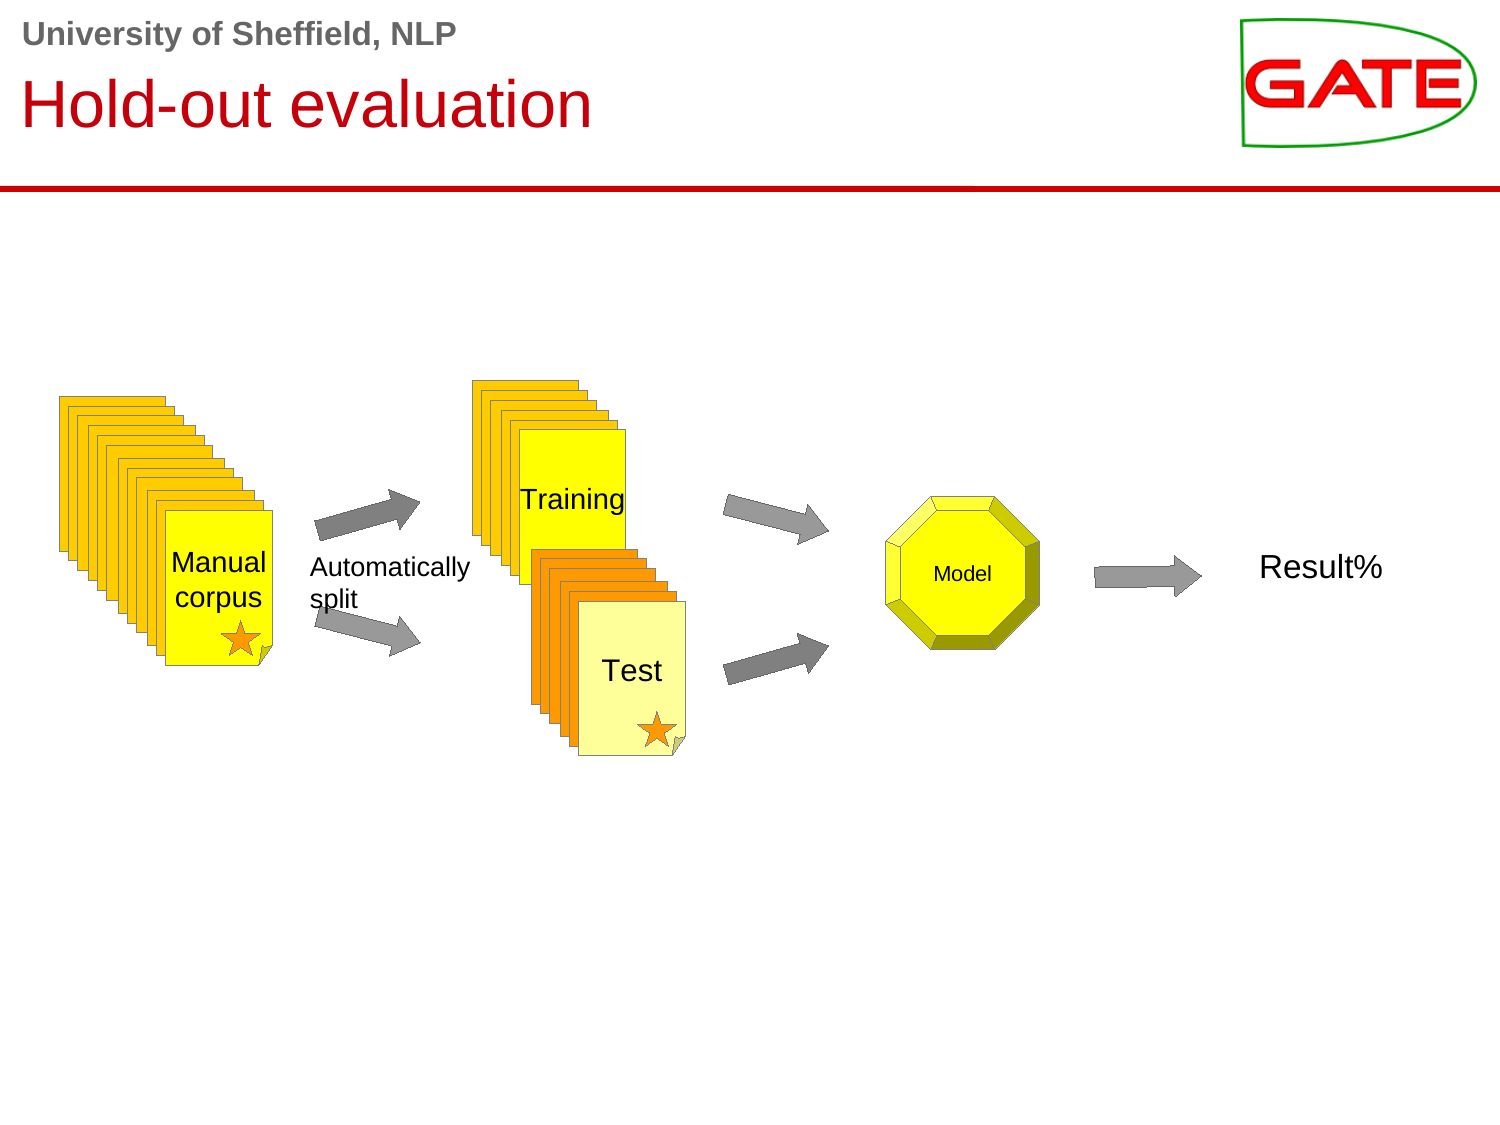

# Hold-out evaluation
Training
Model
Manual
corpus
Result%
Automatically
split
Test